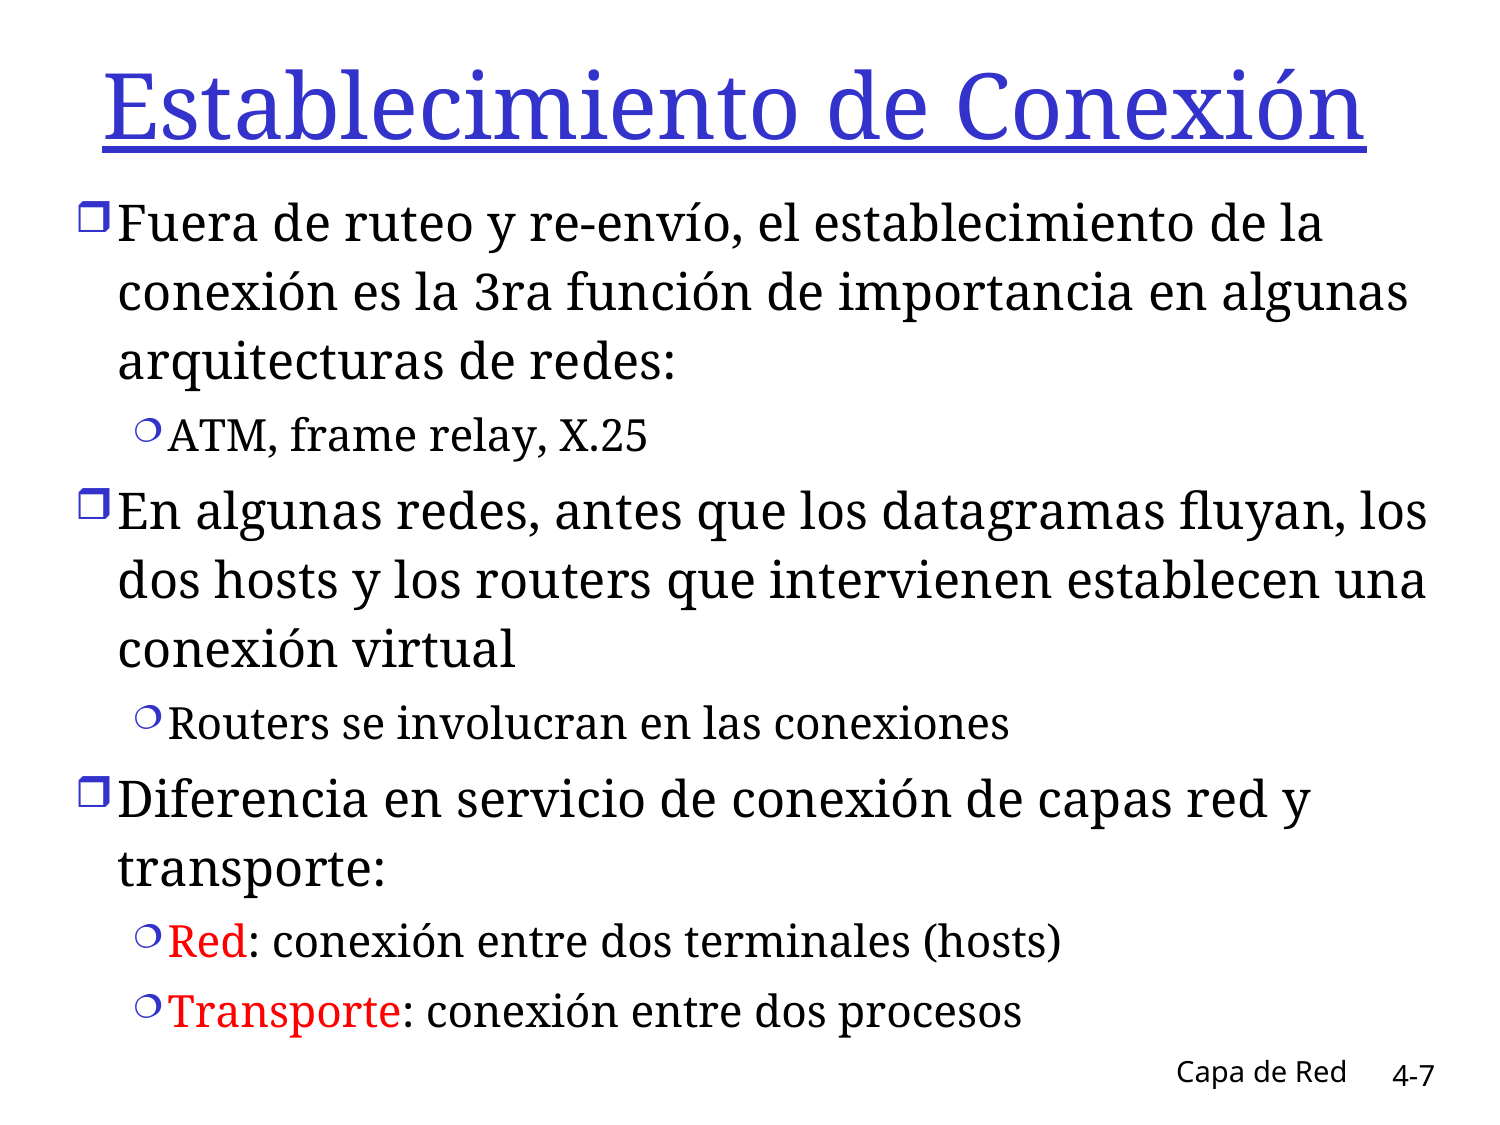

# Establecimiento de Conexión
Fuera de ruteo y re-envío, el establecimiento de la conexión es la 3ra función de importancia en algunas arquitecturas de redes:
ATM, frame relay, X.25
En algunas redes, antes que los datagramas fluyan, los dos hosts y los routers que intervienen establecen una conexión virtual
Routers se involucran en las conexiones
Diferencia en servicio de conexión de capas red y transporte:
Red: conexión entre dos terminales (hosts)
Transporte: conexión entre dos procesos